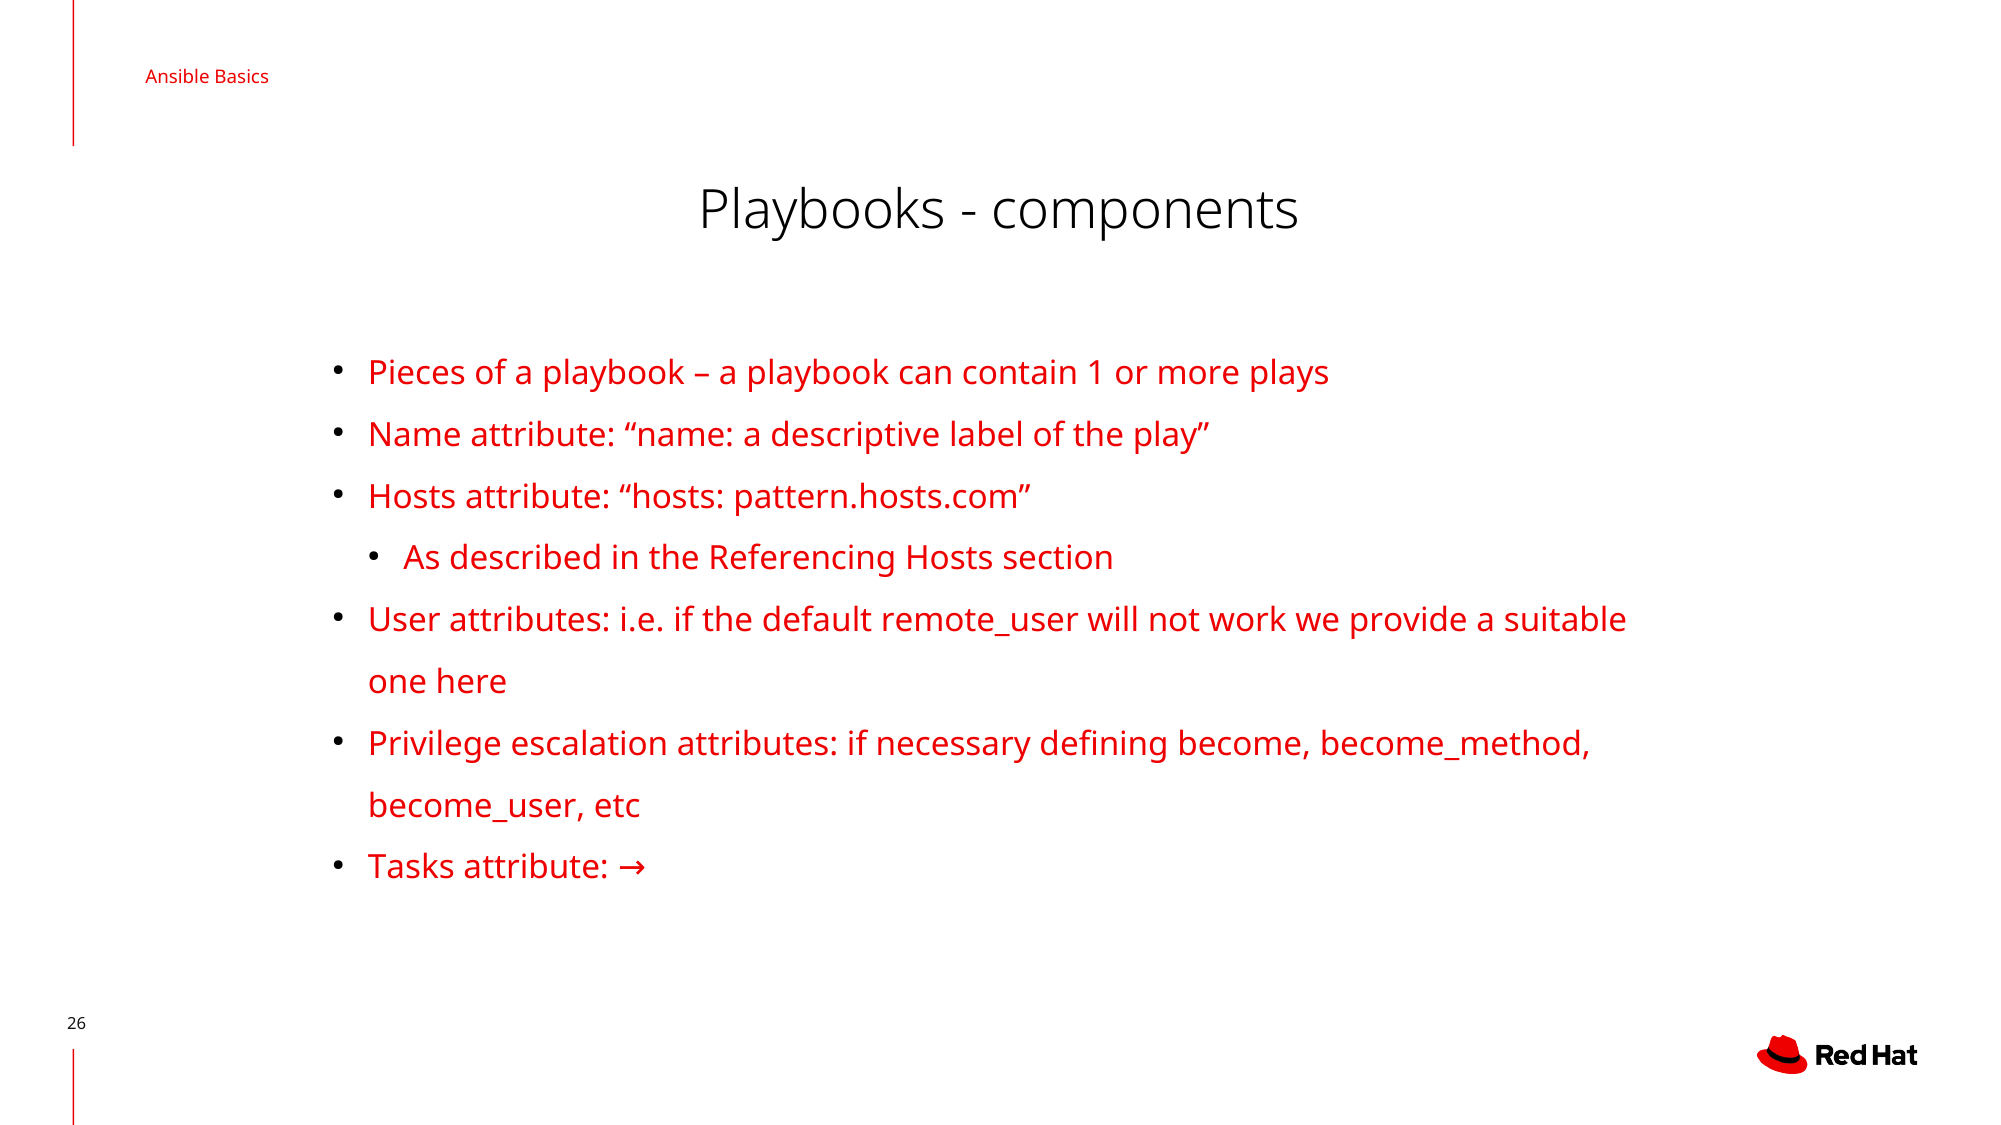

Ansible Basics
# Playbooks - components
Pieces of a playbook – a playbook can contain 1 or more plays
Name attribute: “name: a descriptive label of the play”
Hosts attribute: “hosts: pattern.hosts.com”
As described in the Referencing Hosts section
User attributes: i.e. if the default remote_user will not work we provide a suitable one here
Privilege escalation attributes: if necessary defining become, become_method, become_user, etc
Tasks attribute: →
26